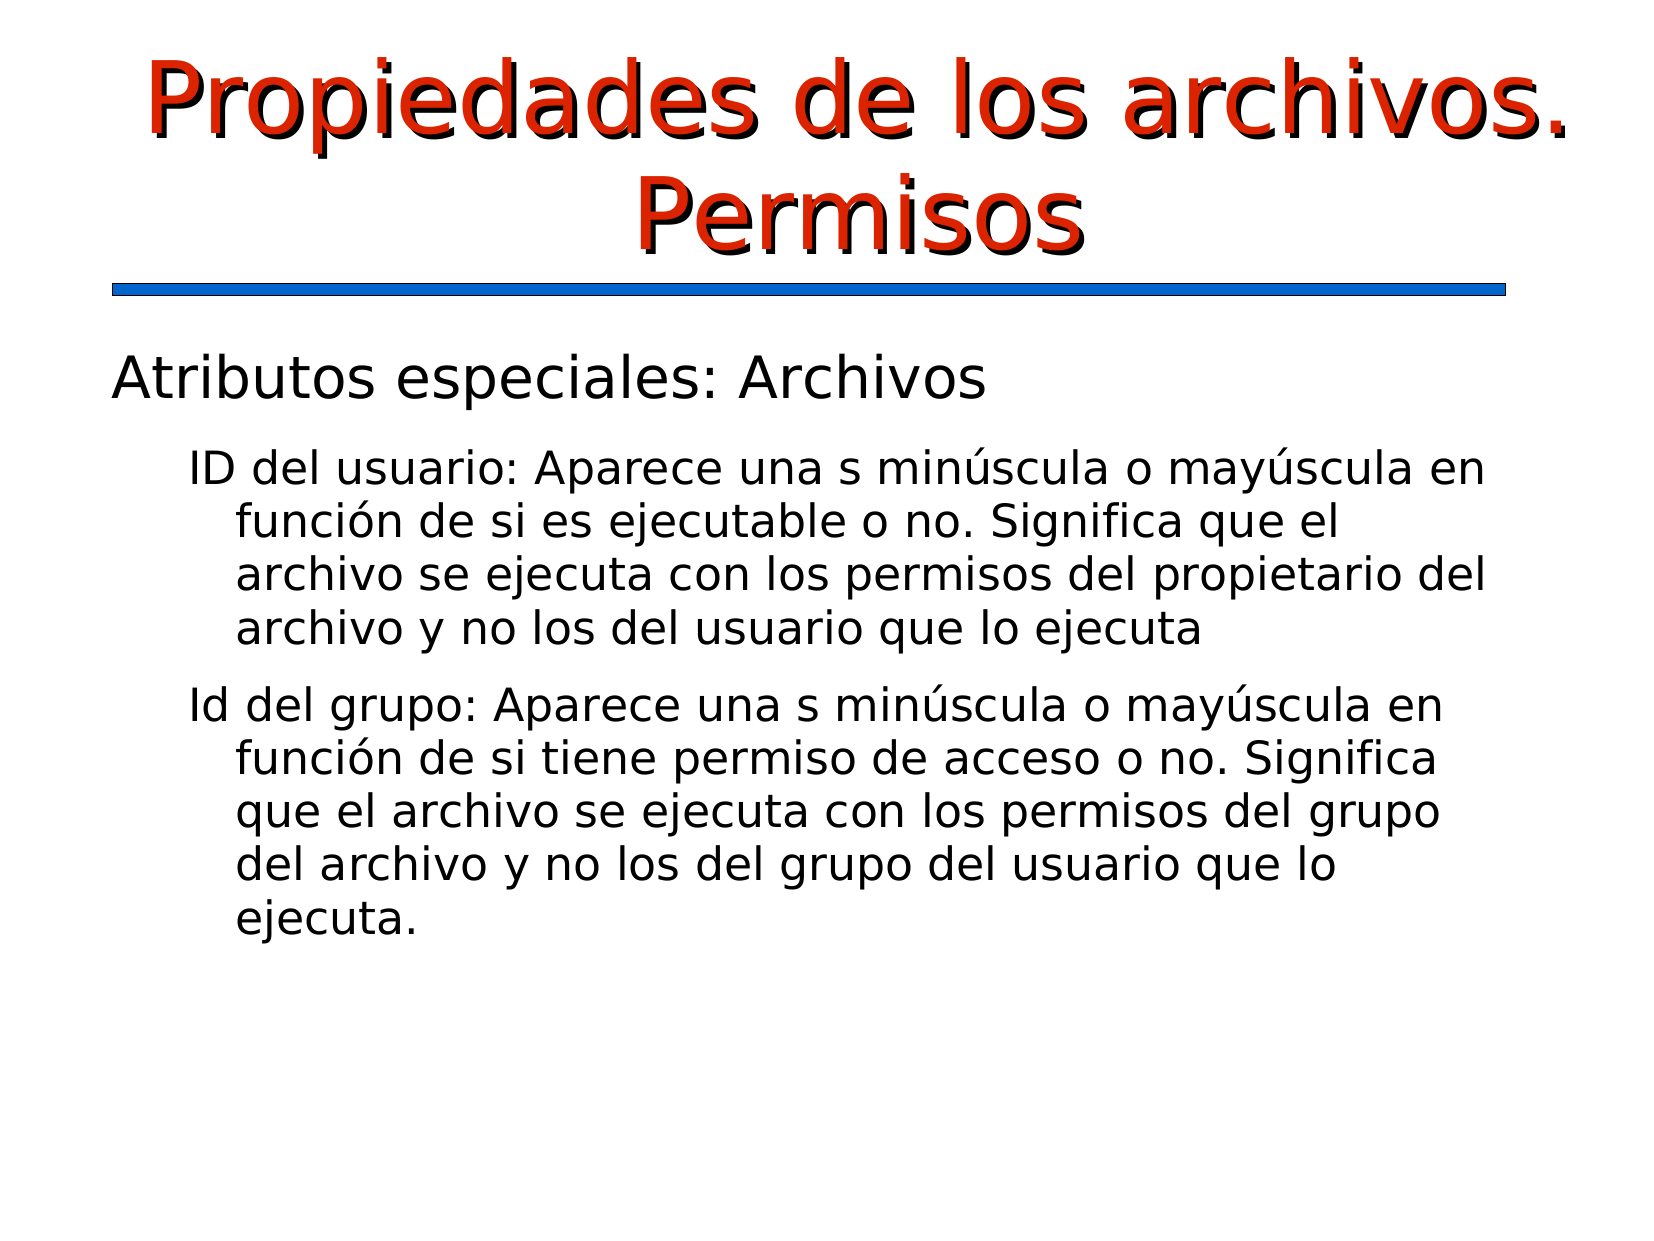

# Propiedades de los archivos. Permisos
Atributos especiales: Archivos
ID del usuario: Aparece una s minúscula o mayúscula en función de si es ejecutable o no. Significa que el archivo se ejecuta con los permisos del propietario del archivo y no los del usuario que lo ejecuta
Id del grupo: Aparece una s minúscula o mayúscula en función de si tiene permiso de acceso o no. Significa que el archivo se ejecuta con los permisos del grupo del archivo y no los del grupo del usuario que lo ejecuta.